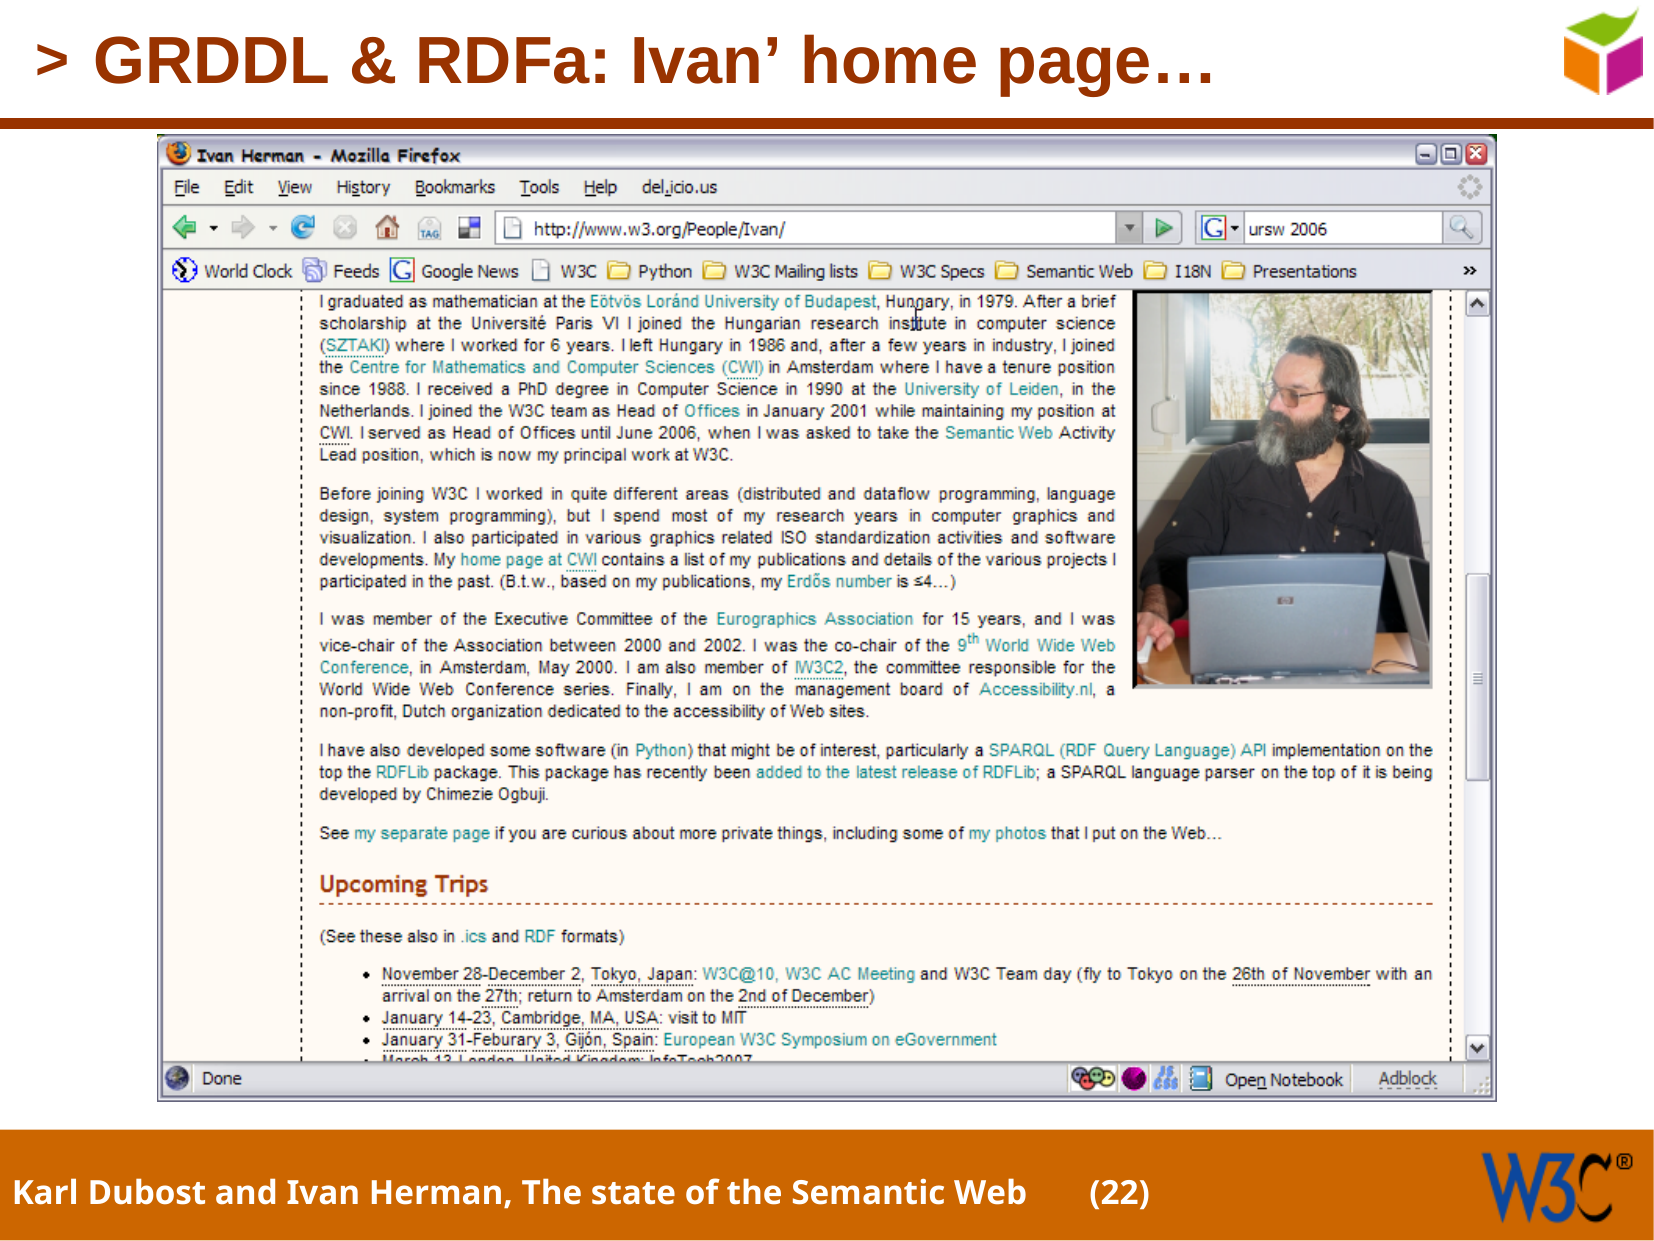

# GRDDL & RDFa: Ivan’ home page…